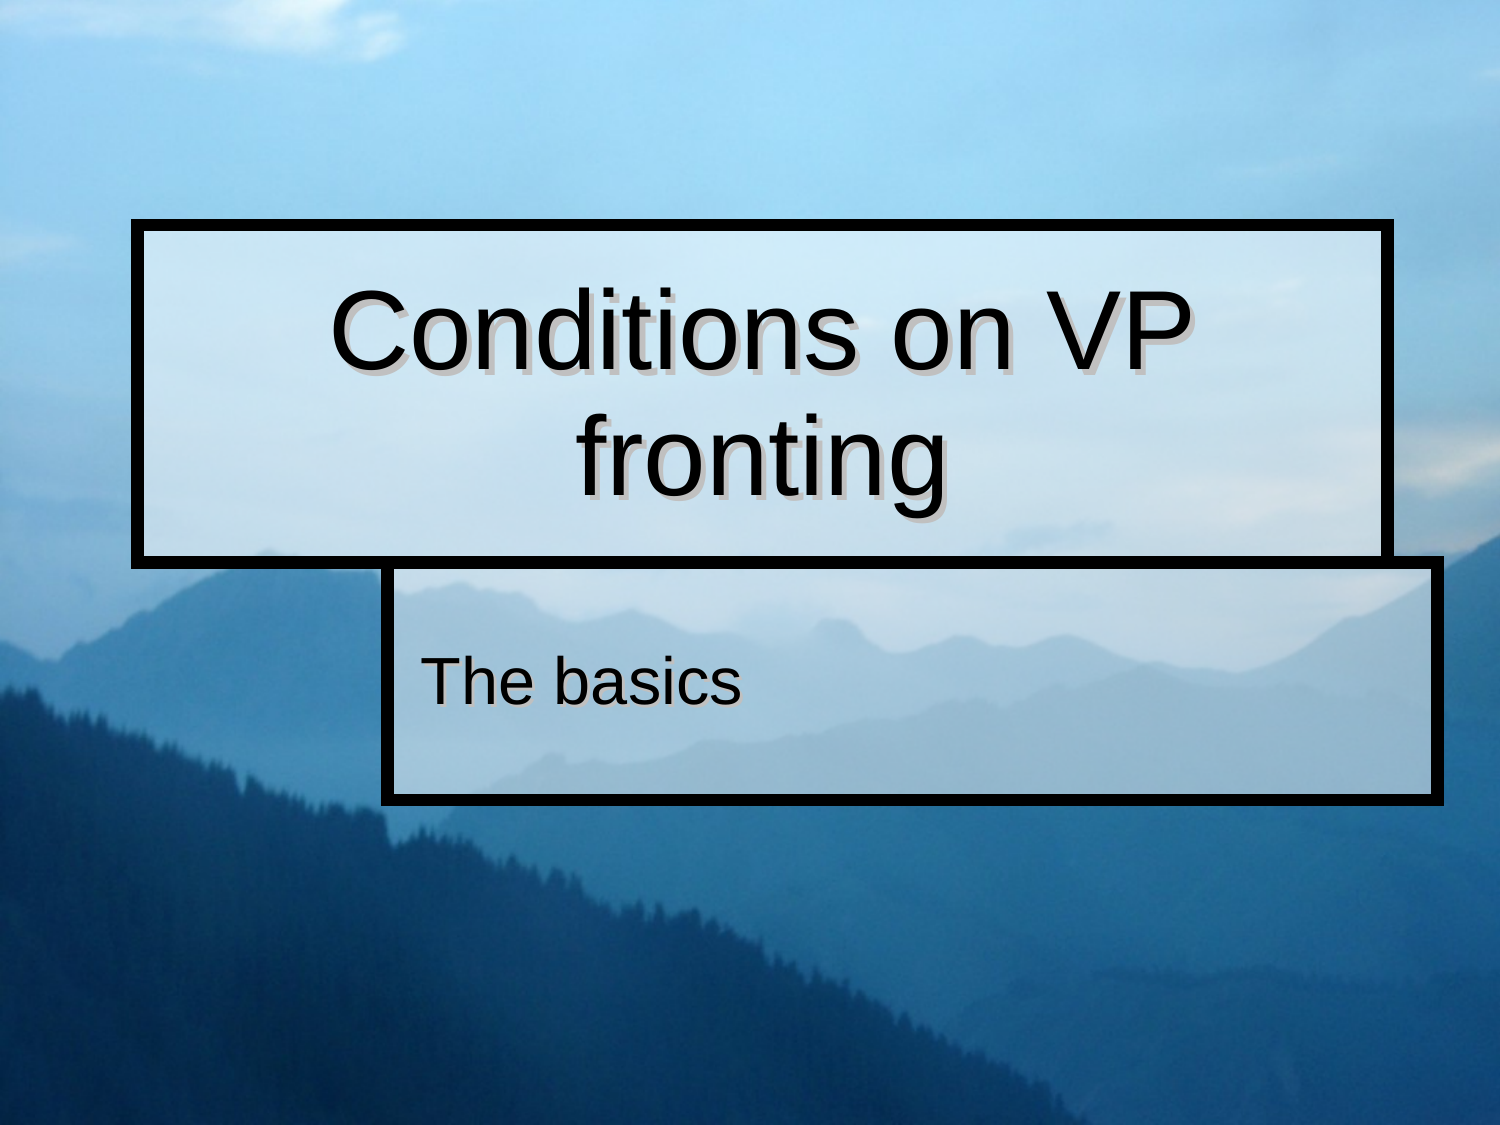

# Conditions on VP fronting
 The basics